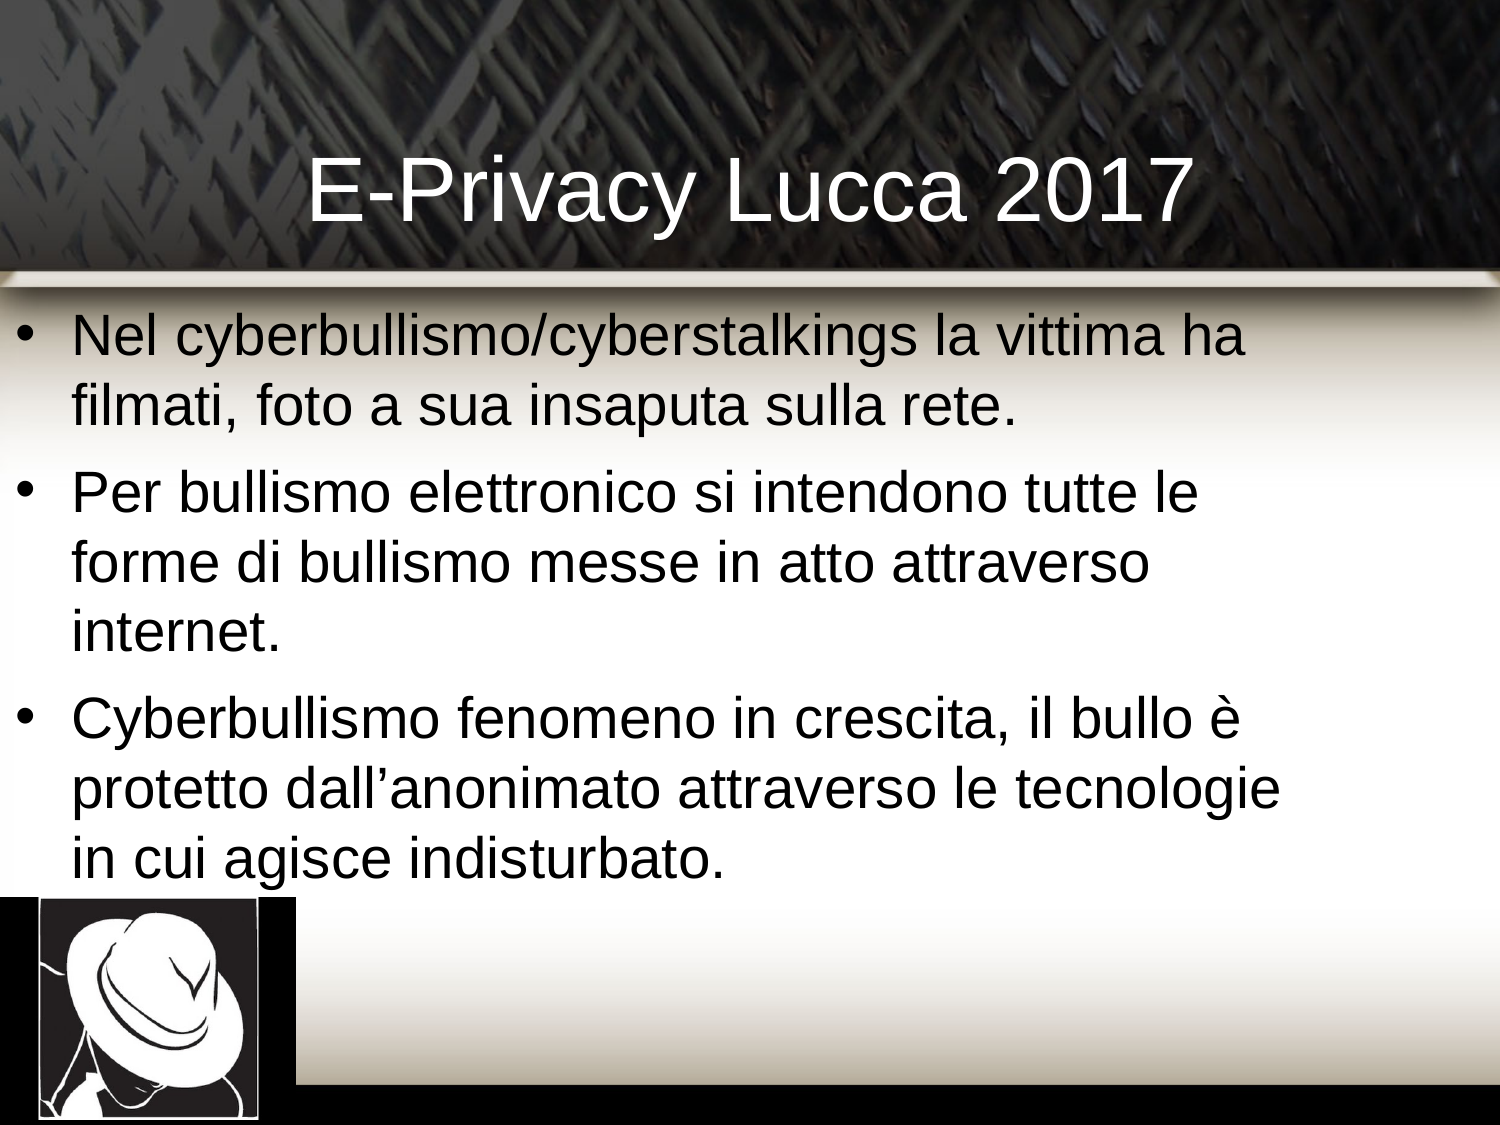

# E-Privacy Lucca 2017
Nel cyberbullismo/cyberstalkings la vittima ha filmati, foto a sua insaputa sulla rete.
Per bullismo elettronico si intendono tutte le forme di bullismo messe in atto attraverso internet.
Cyberbullismo fenomeno in crescita, il bullo è protetto dall’anonimato attraverso le tecnologie in cui agisce indisturbato.